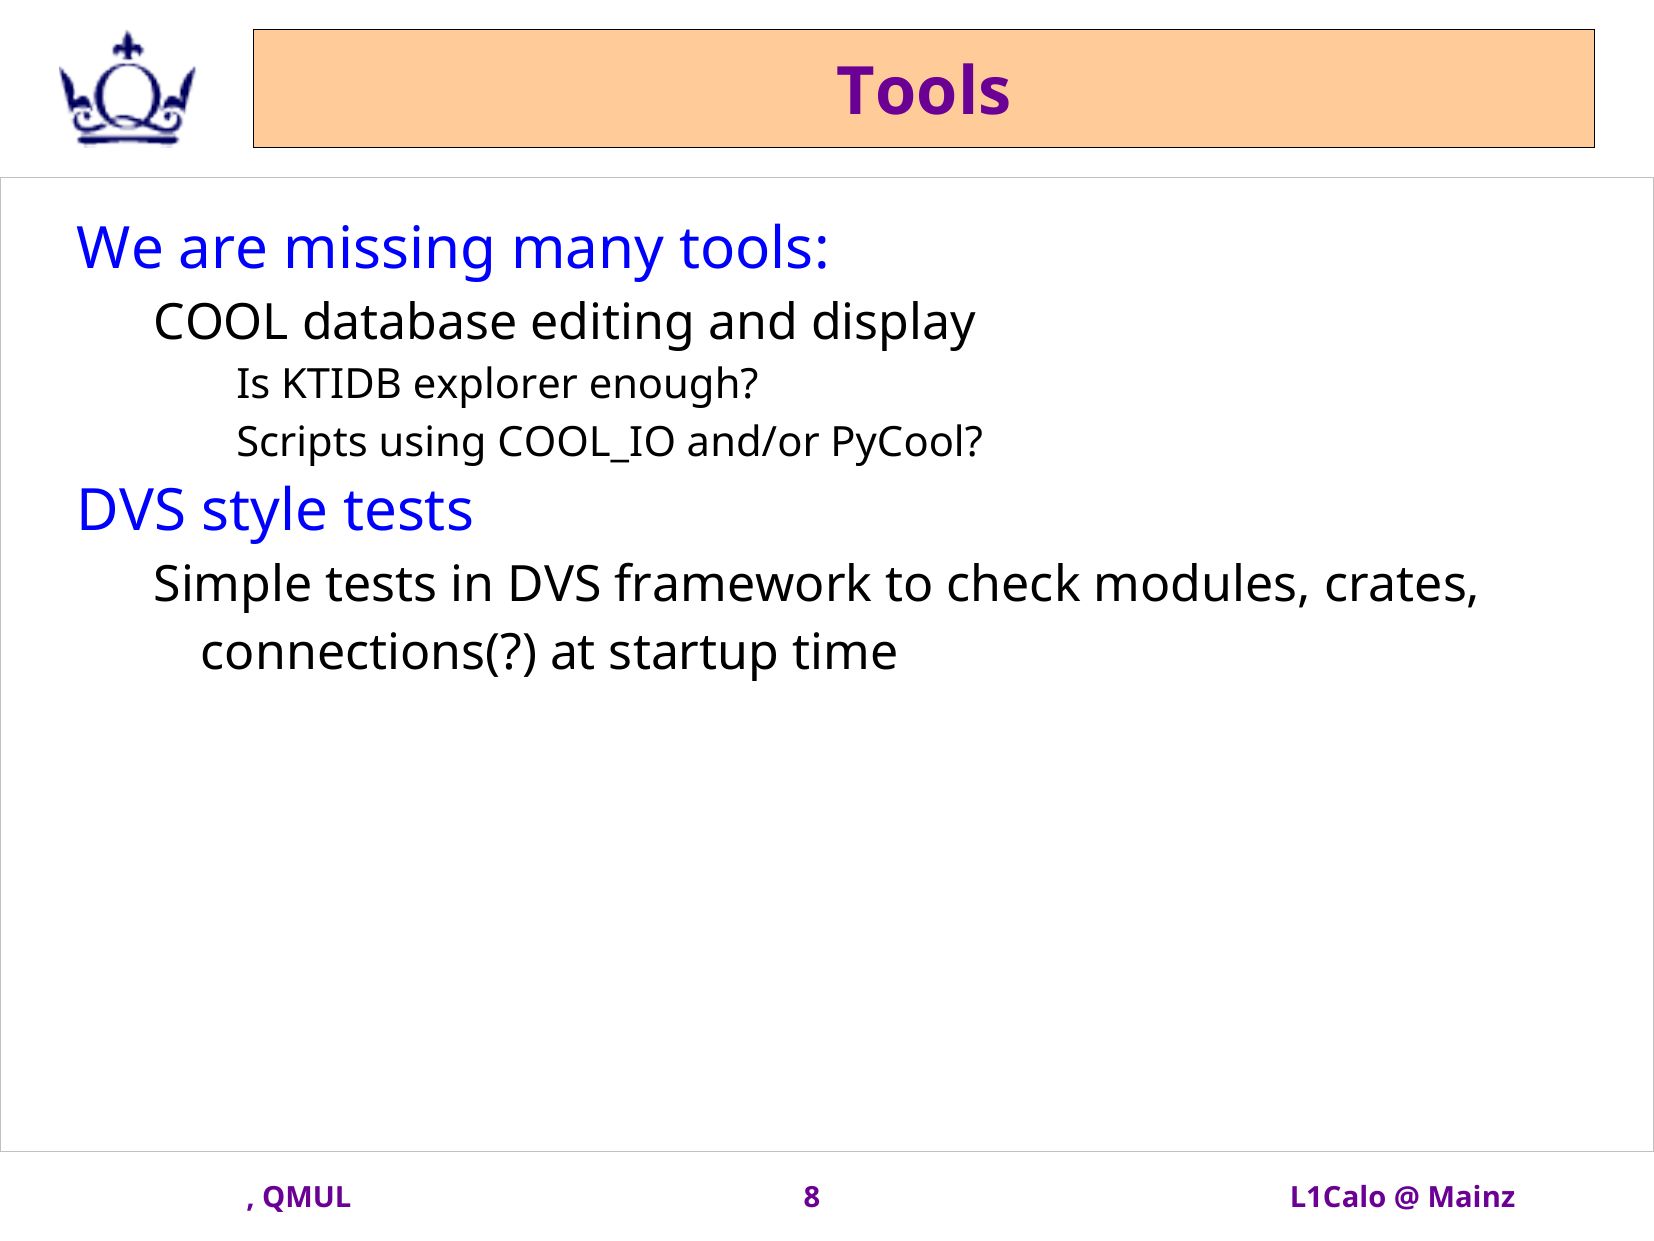

# Tools
We are missing many tools:
COOL database editing and display
Is KTIDB explorer enough?
Scripts using COOL_IO and/or PyCool?
DVS style tests
Simple tests in DVS framework to check modules, crates, connections(?) at startup time